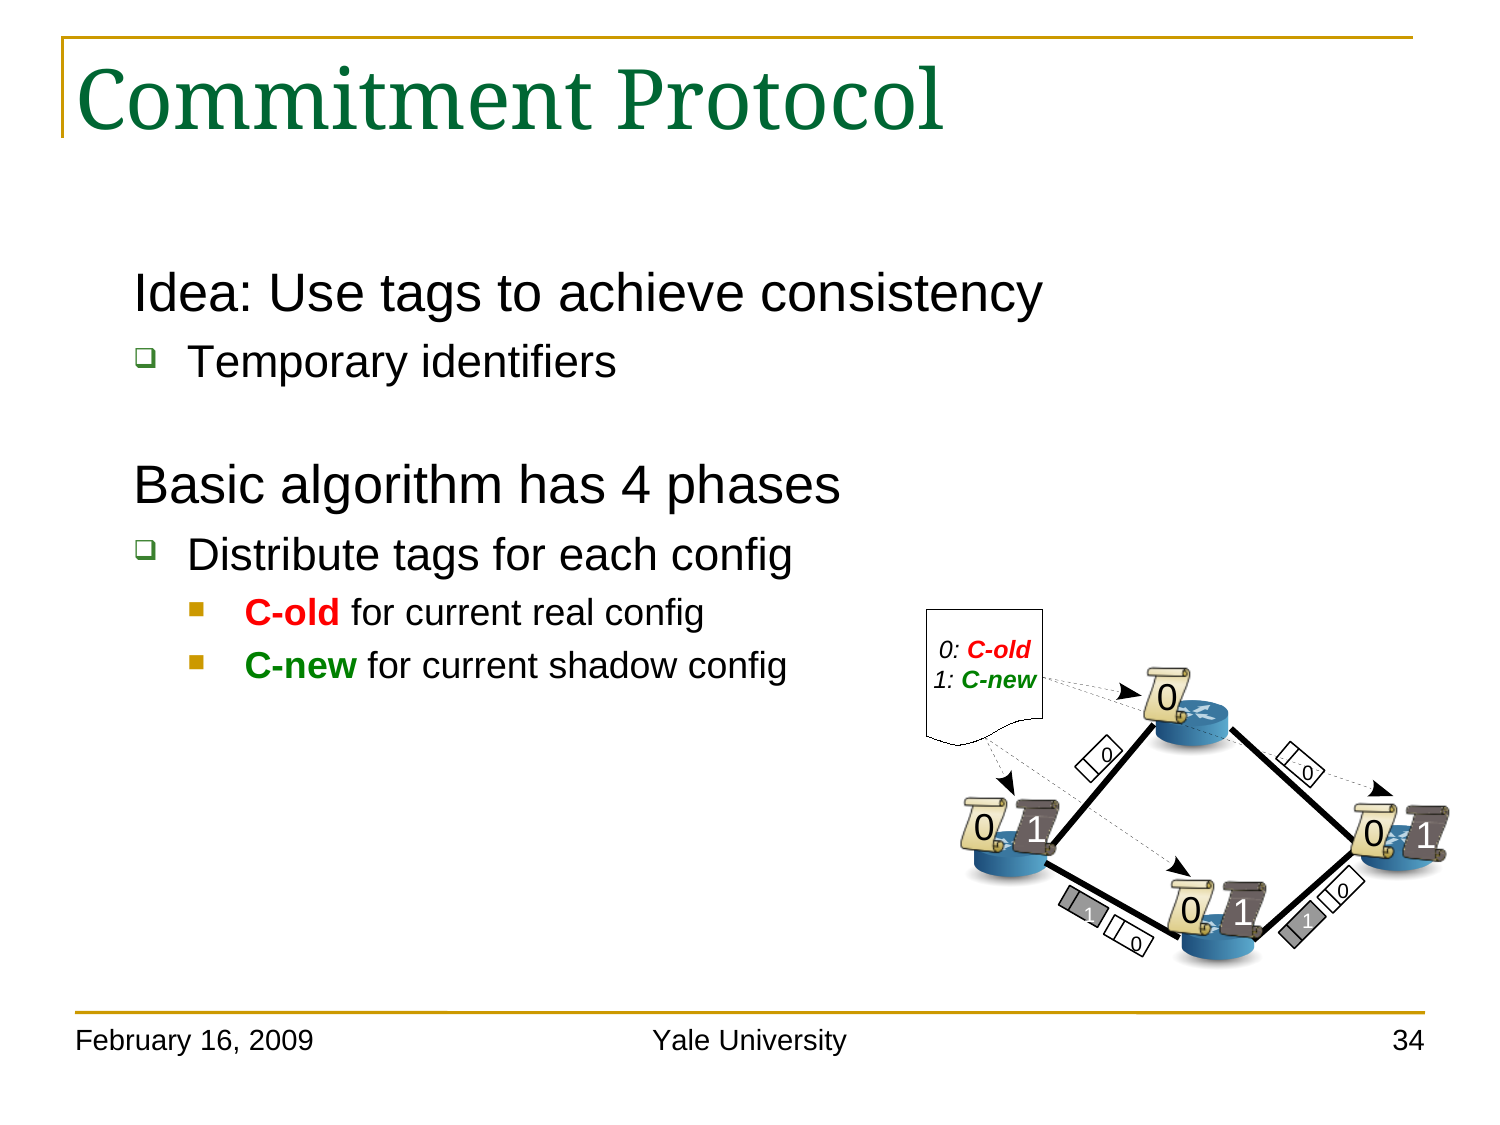

# Commitment Protocol
Idea: Use tags to achieve consistency
Temporary identifiers
Basic algorithm has 4 phases
Distribute tags for each config
C-old for current real config
C-new for current shadow config
0: C-old
1: C-new
0
0
0
0
1
0
1
0
0
1
1
1
0
February 16, 2009
Yale University
34